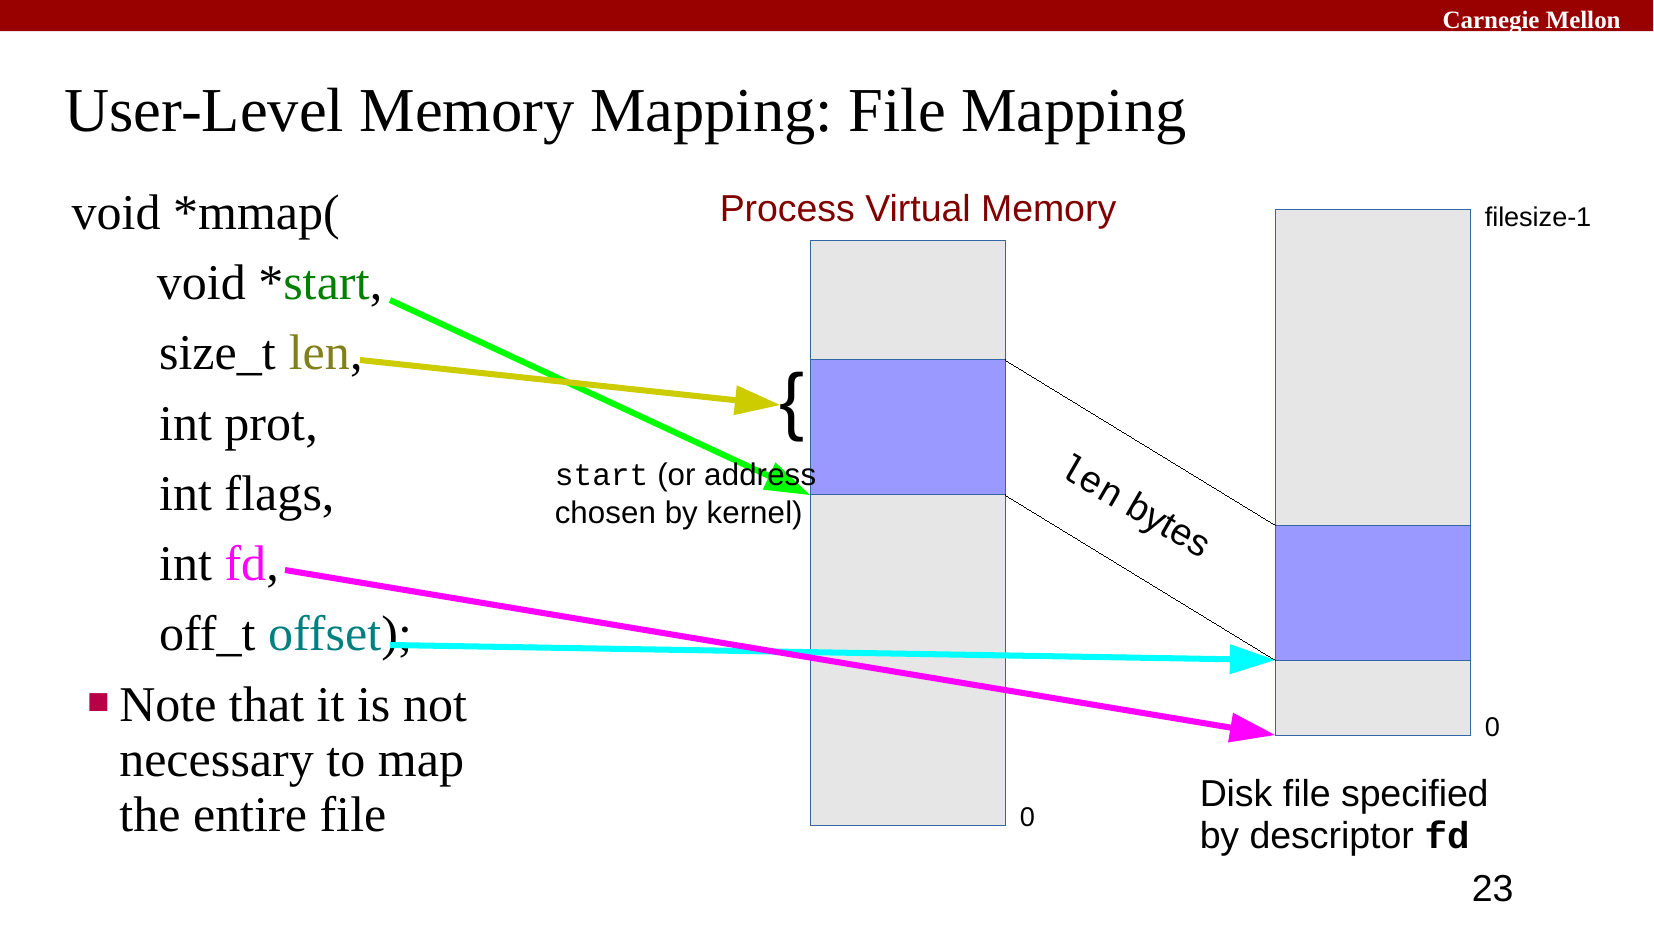

# User-Level Memory Mapping: File Mapping
Process Virtual Memory
void *mmap(
 void *start,
 size_t len,
 int prot,
 int flags,
 int fd,
 off_t offset);
Note that it is not necessary to map the entire file
filesize-1
{
start (or address
chosen by kernel)
len bytes
0
Disk file specified by descriptor fd
0